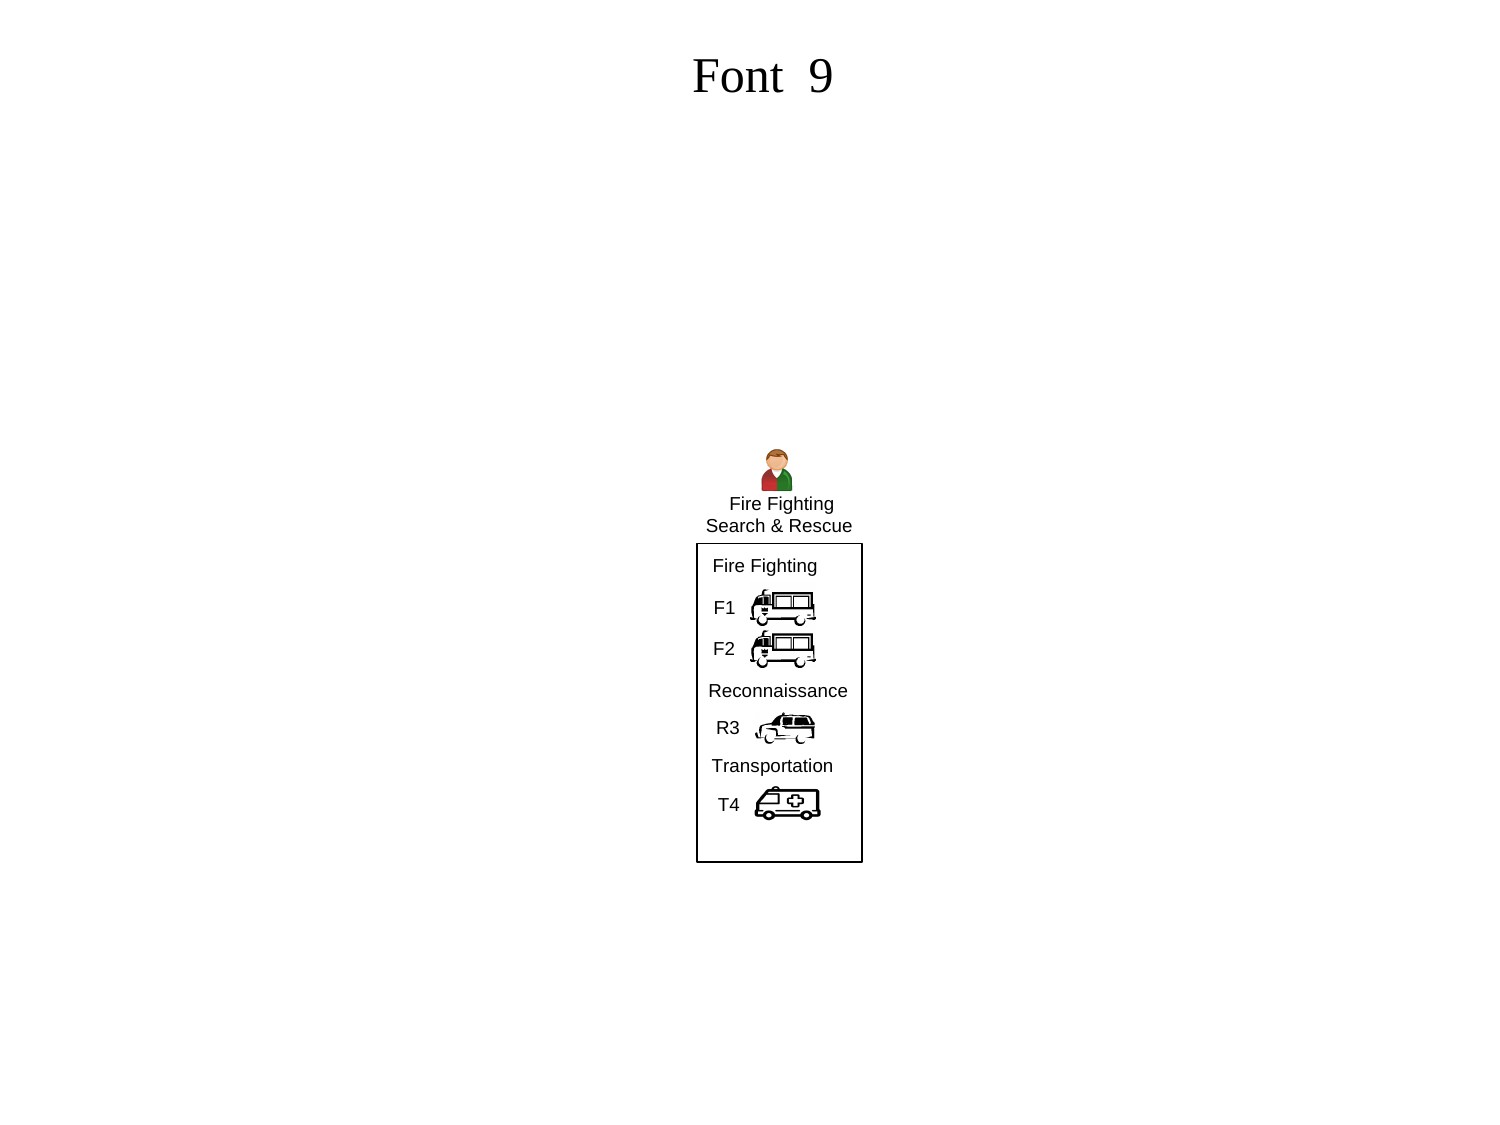

Font 9
Fire Fighting
Search & Rescue
Fire Fighting
F1
F2
Reconnaissance
R3
Transportation
T4